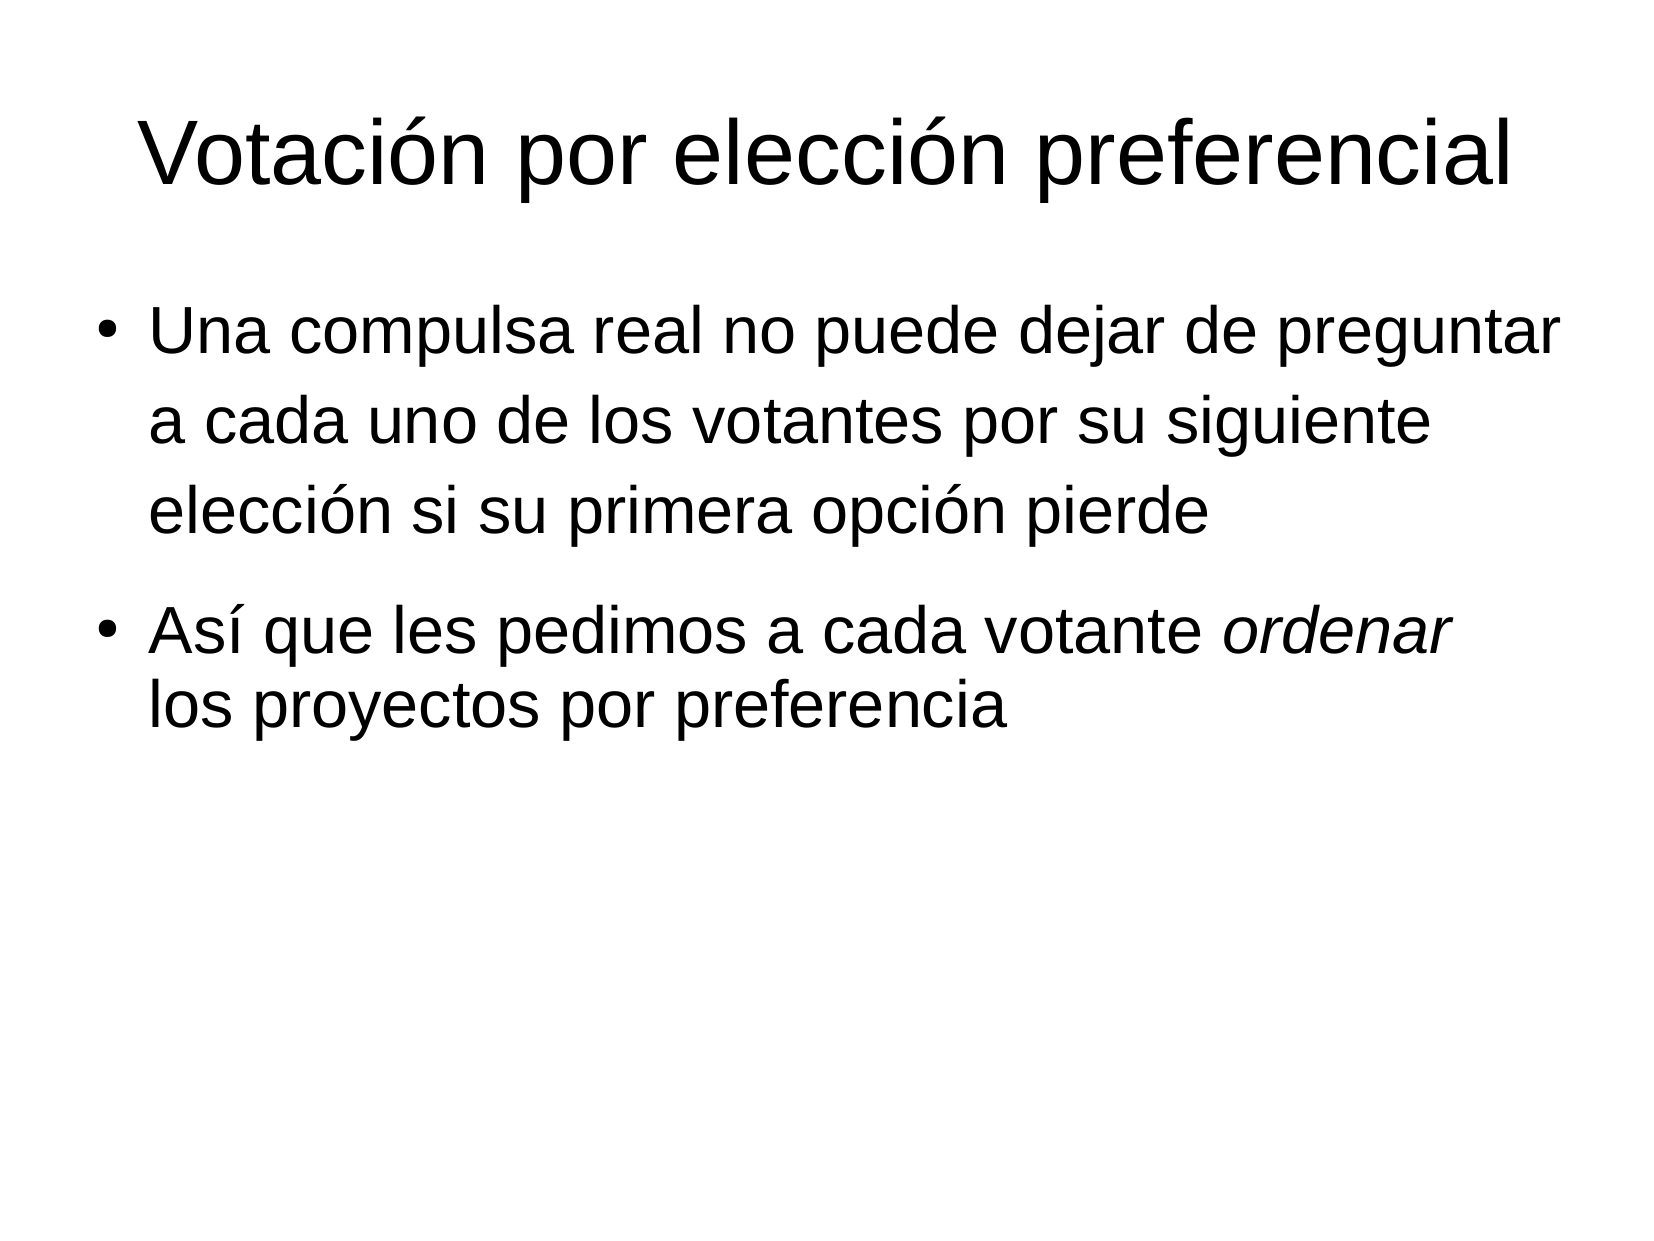

# Votación por elección preferencial
Una compulsa real no puede dejar de preguntar a cada uno de los votantes por su siguiente elección si su primera opción pierde
Así que les pedimos a cada votante ordenar
los proyectos por preferencia